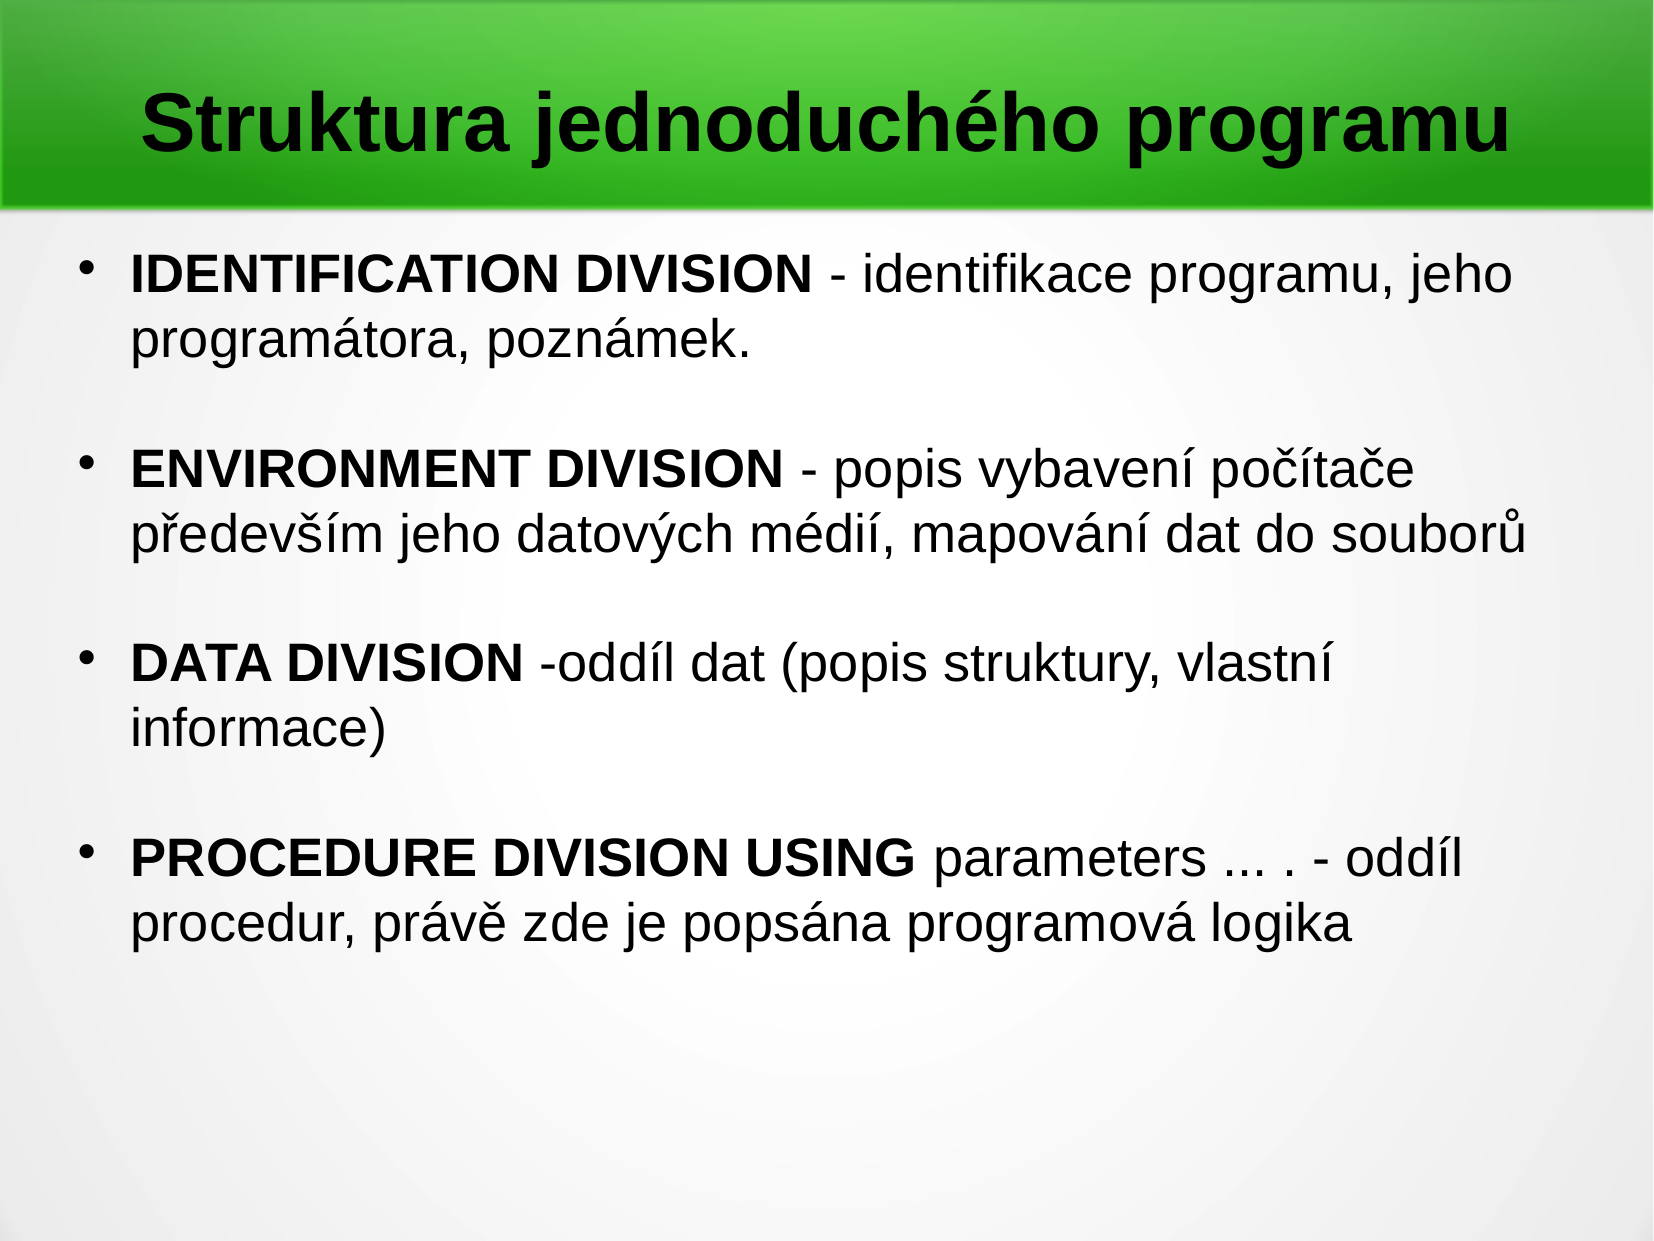

Struktura jednoduchého programu
IDENTIFICATION DIVISION - identifikace programu, jeho programátora, poznámek.
ENVIRONMENT DIVISION - popis vybavení počítače především jeho datových médií, mapování dat do souborů
DATA DIVISION -oddíl dat (popis struktury, vlastní informace)
PROCEDURE DIVISION USING parameters ... . - oddíl procedur, právě zde je popsána programová logika